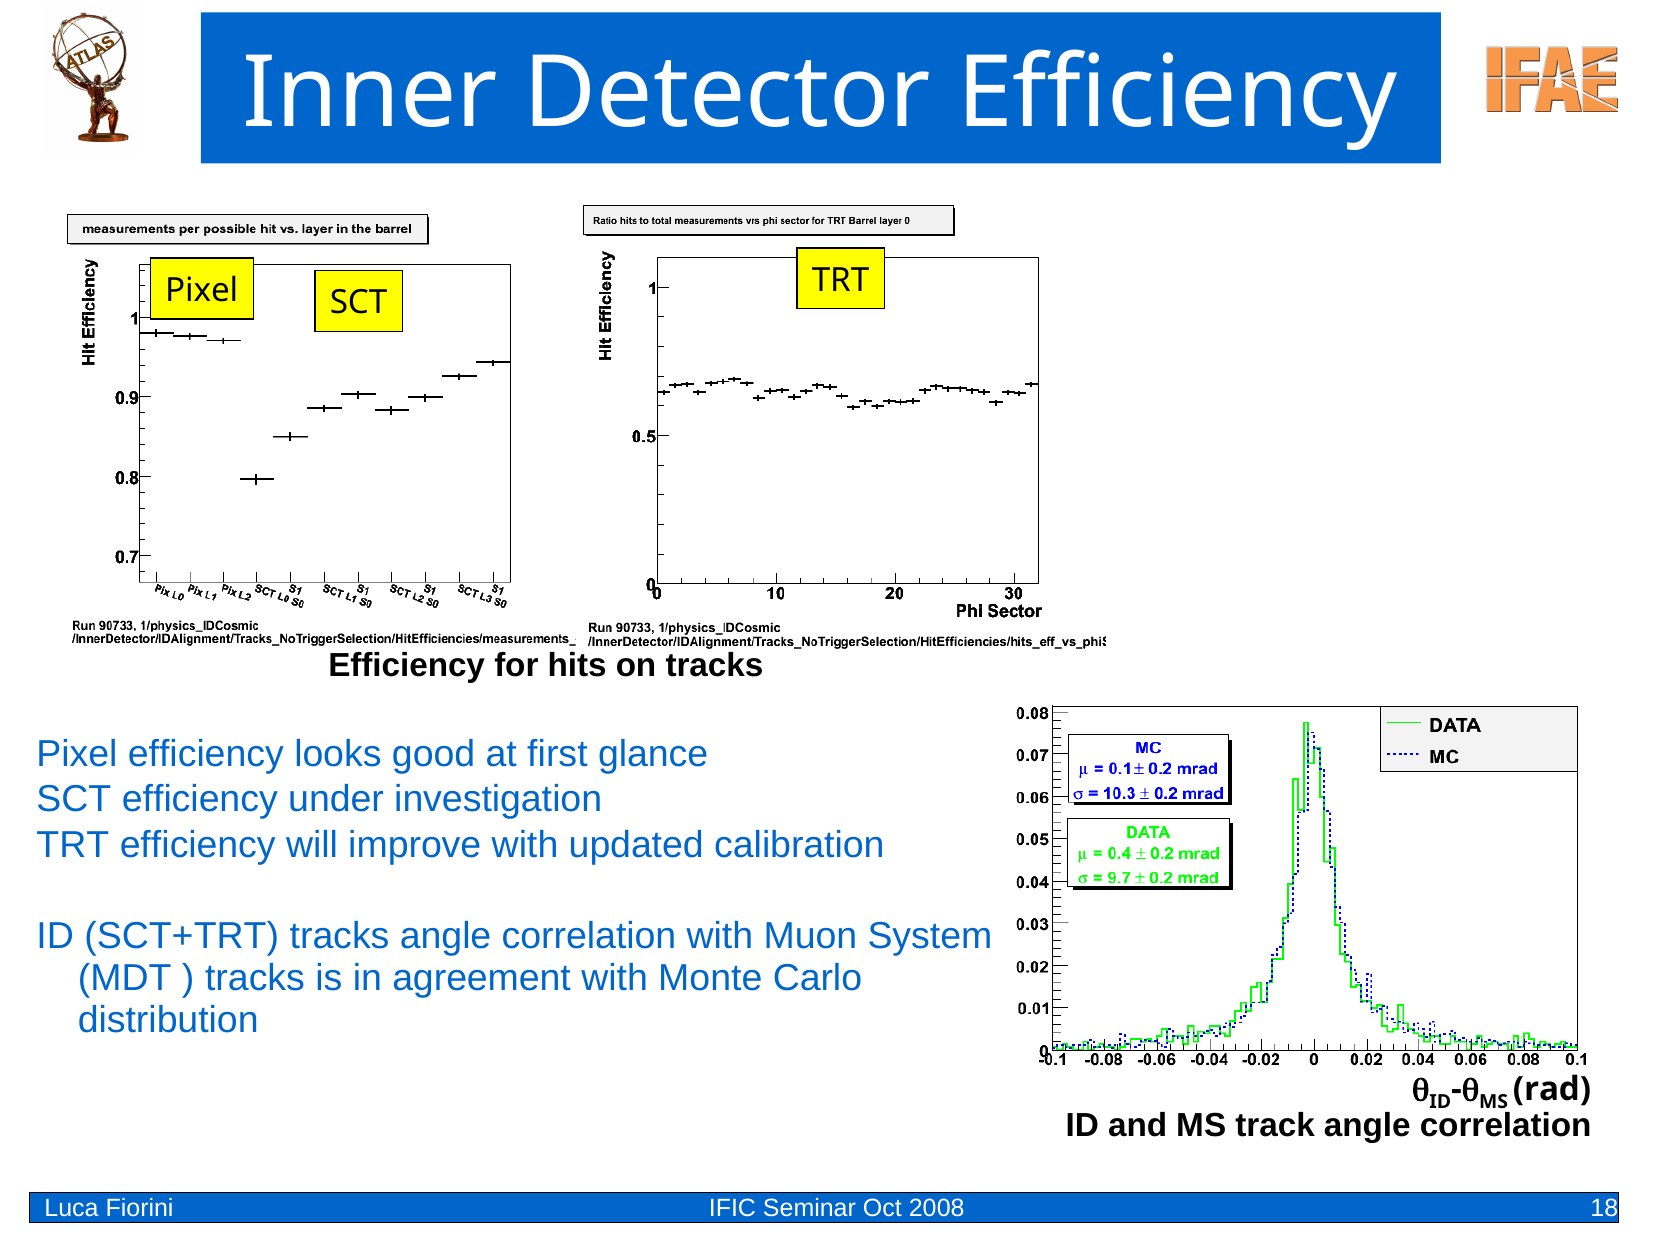

Inner Detector Efficiency
TRT
Pixel
SCT
Efficiency for hits on tracks
ID-MS (rad)
Pixel efficiency looks good at first glance
SCT efficiency under investigation
TRT efficiency will improve with updated calibration
ID (SCT+TRT) tracks angle correlation with Muon System (MDT ) tracks is in agreement with Monte Carlo distribution
ID and MS track angle correlation
Luca Fiorini								IFIC Seminar Oct 2008								 18